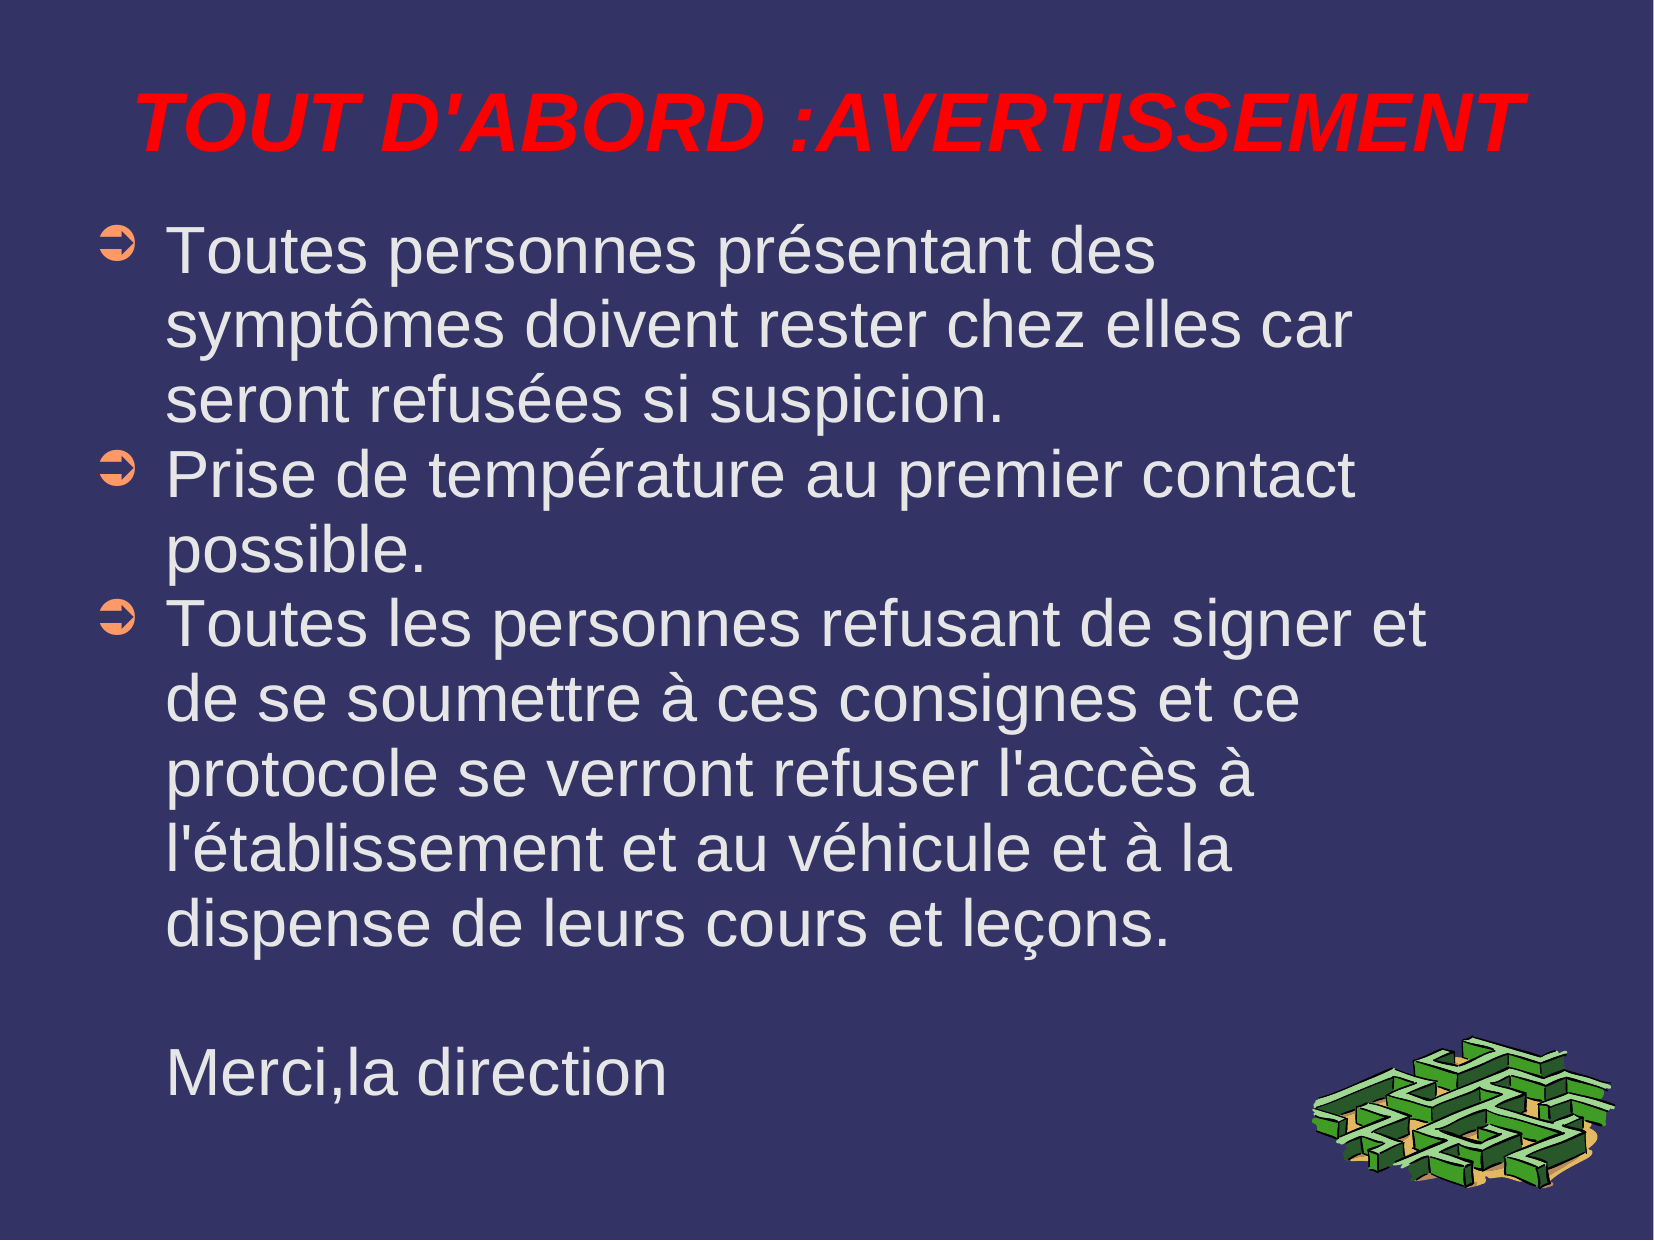

# TOUT D'ABORD :AVERTISSEMENT
Toutes personnes présentant des symptômes doivent rester chez elles car seront refusées si suspicion.
Prise de température au premier contact possible.
Toutes les personnes refusant de signer et de se soumettre à ces consignes et ce protocole se verront refuser l'accès à l'établissement et au véhicule et à la dispense de leurs cours et leçons.
Merci,la direction